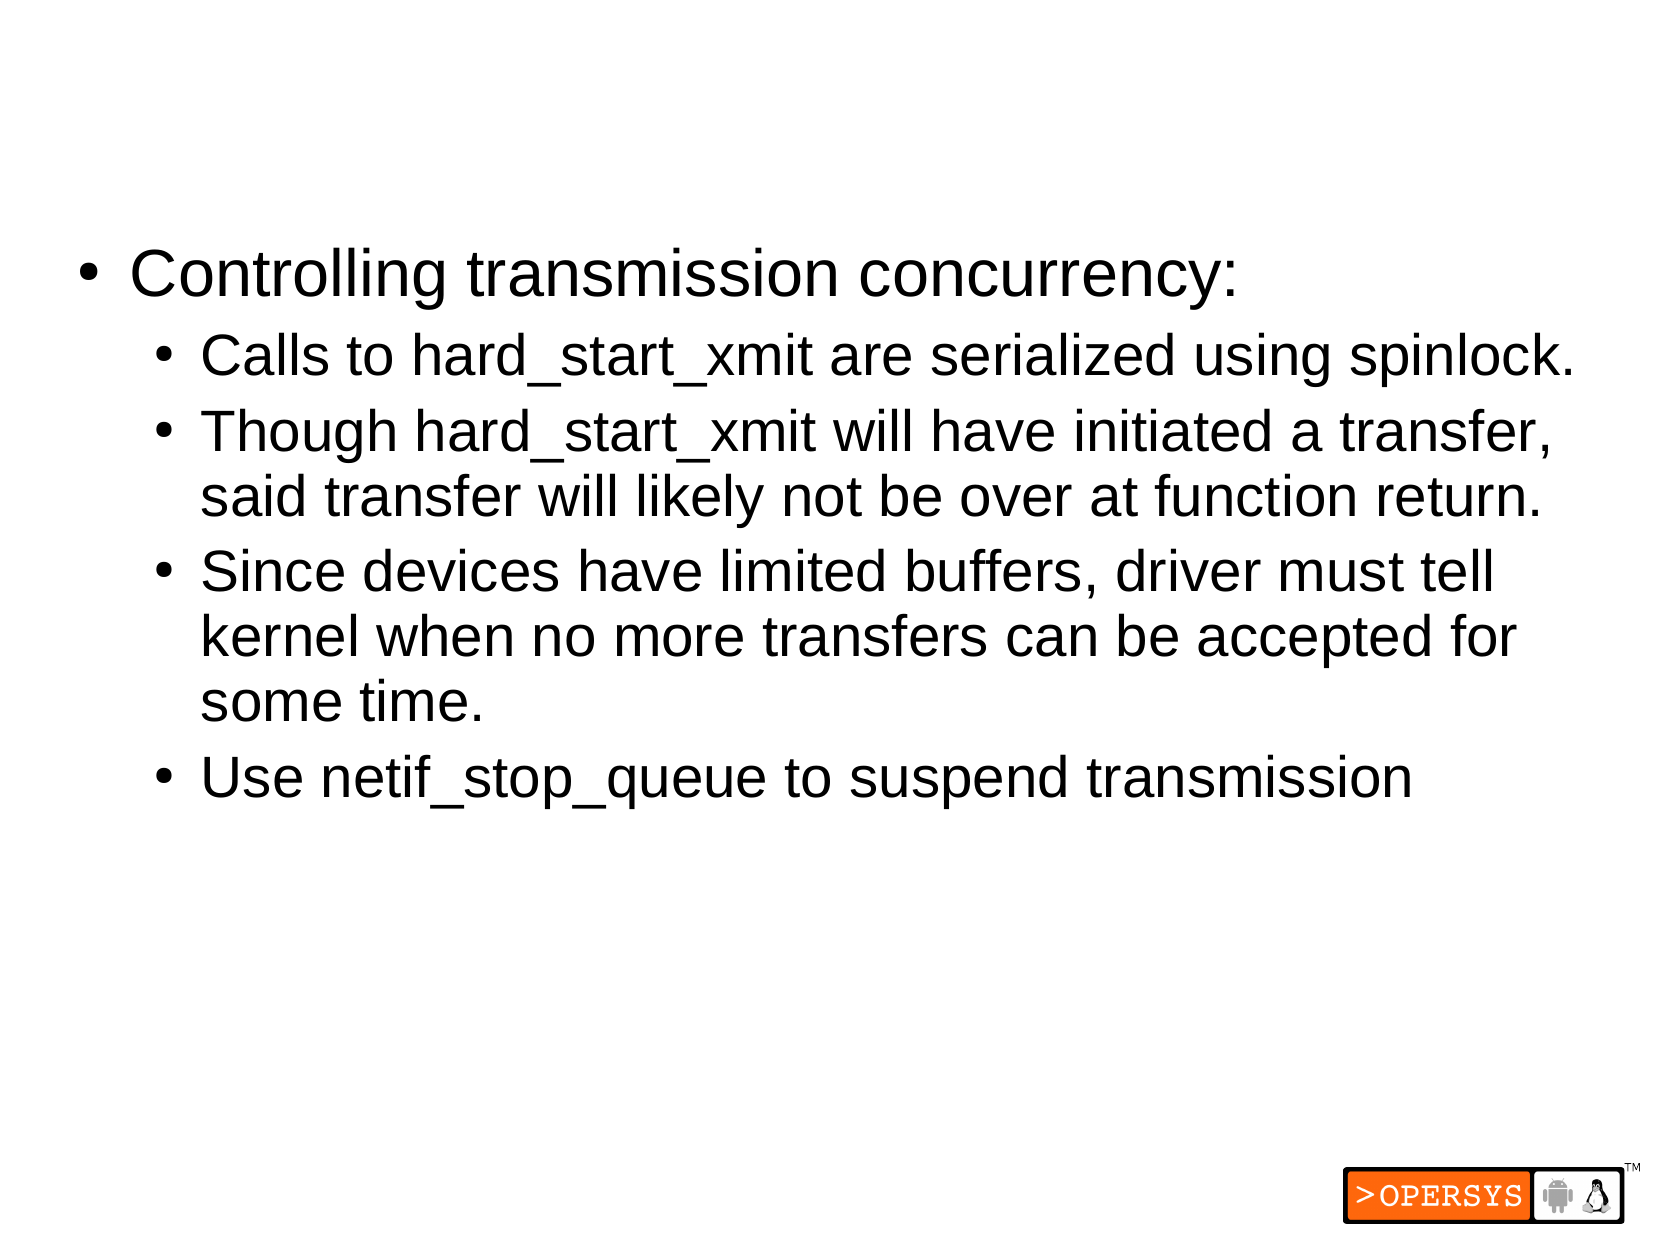

# Controlling transmission concurrency:
Calls to hard_start_xmit are serialized using spinlock.
Though hard_start_xmit will have initiated a transfer, said transfer will likely not be over at function return.
Since devices have limited buffers, driver must tell kernel when no more transfers can be accepted for some time.
Use netif_stop_queue to suspend transmission